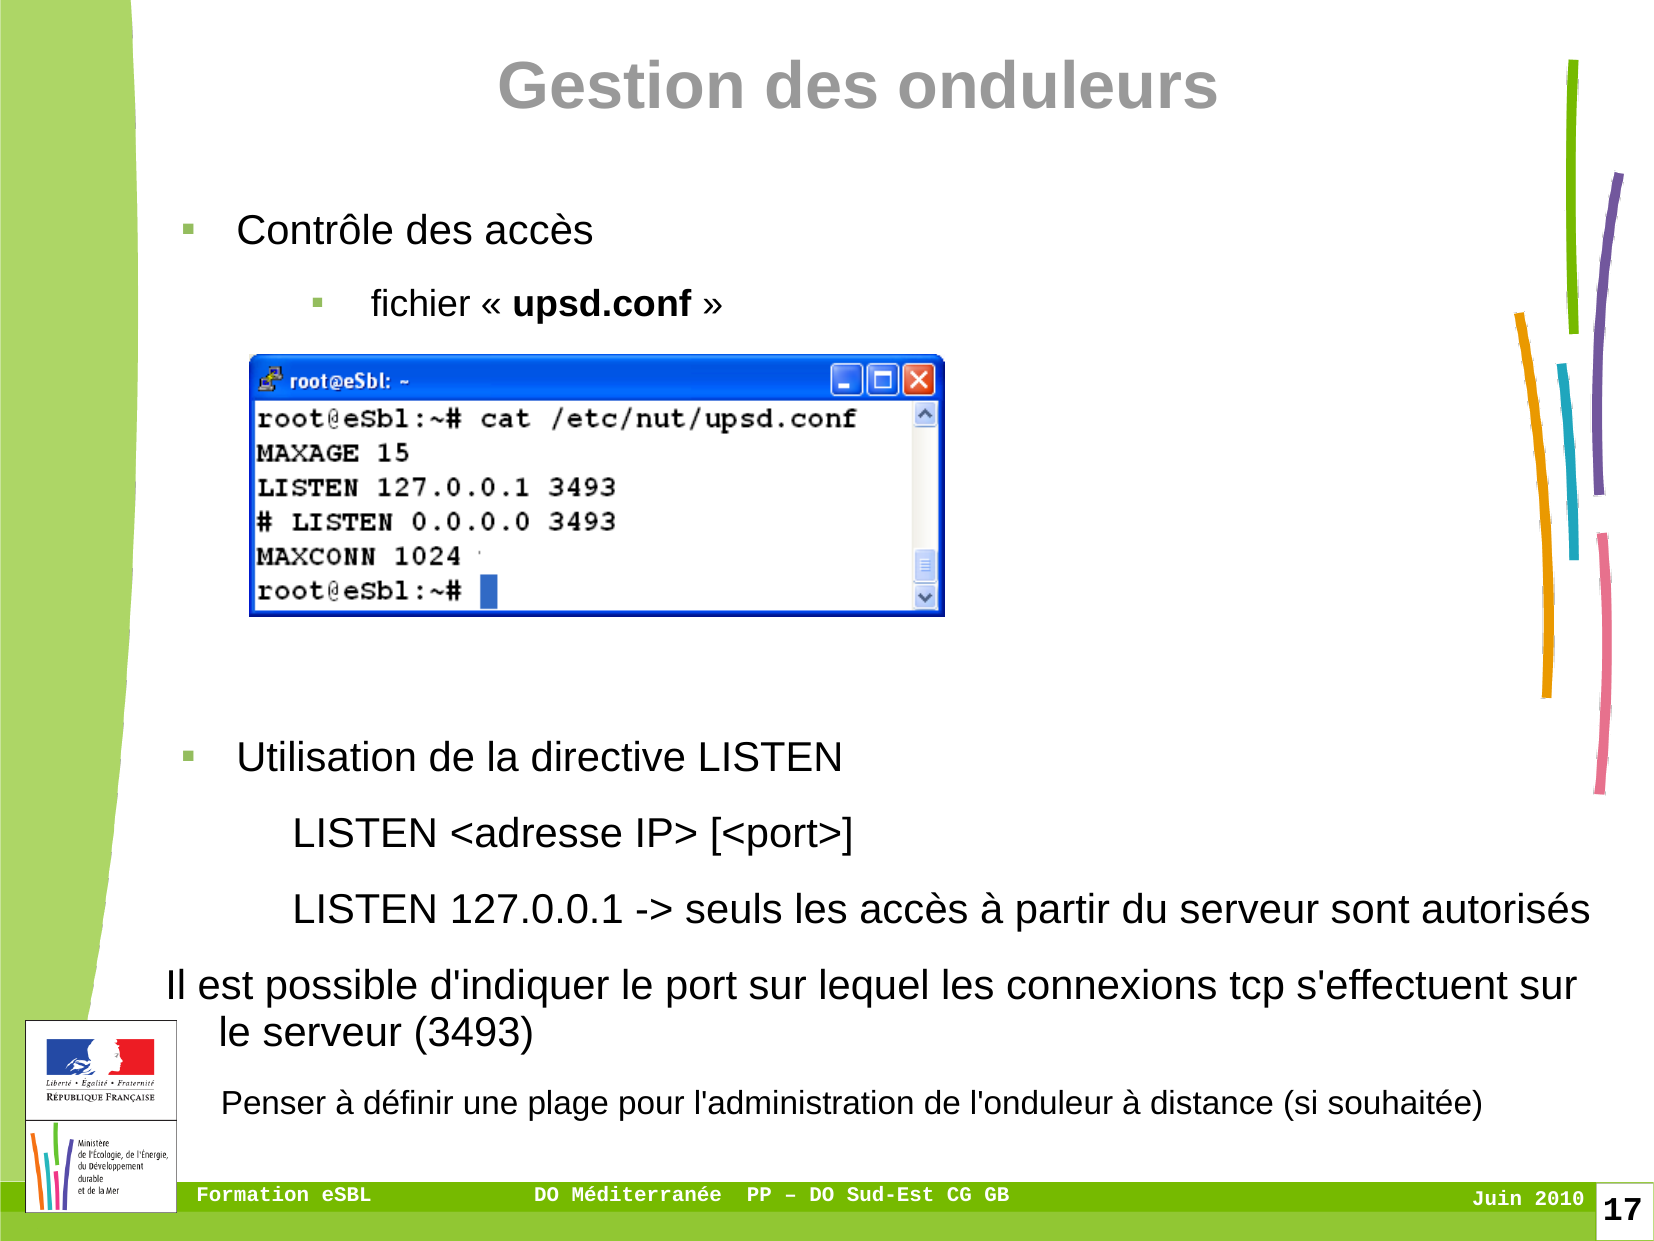

# Gestion des onduleurs
Contrôle des accès
 fichier « upsd.conf »
Utilisation de la directive LISTEN
 	LISTEN <adresse IP> [<port>]
 	LISTEN 127.0.0.1 -> seuls les accès à partir du serveur sont autorisés
Il est possible d'indiquer le port sur lequel les connexions tcp s'effectuent sur le serveur (3493)
 Penser à définir une plage pour l'administration de l'onduleur à distance (si souhaitée)
17